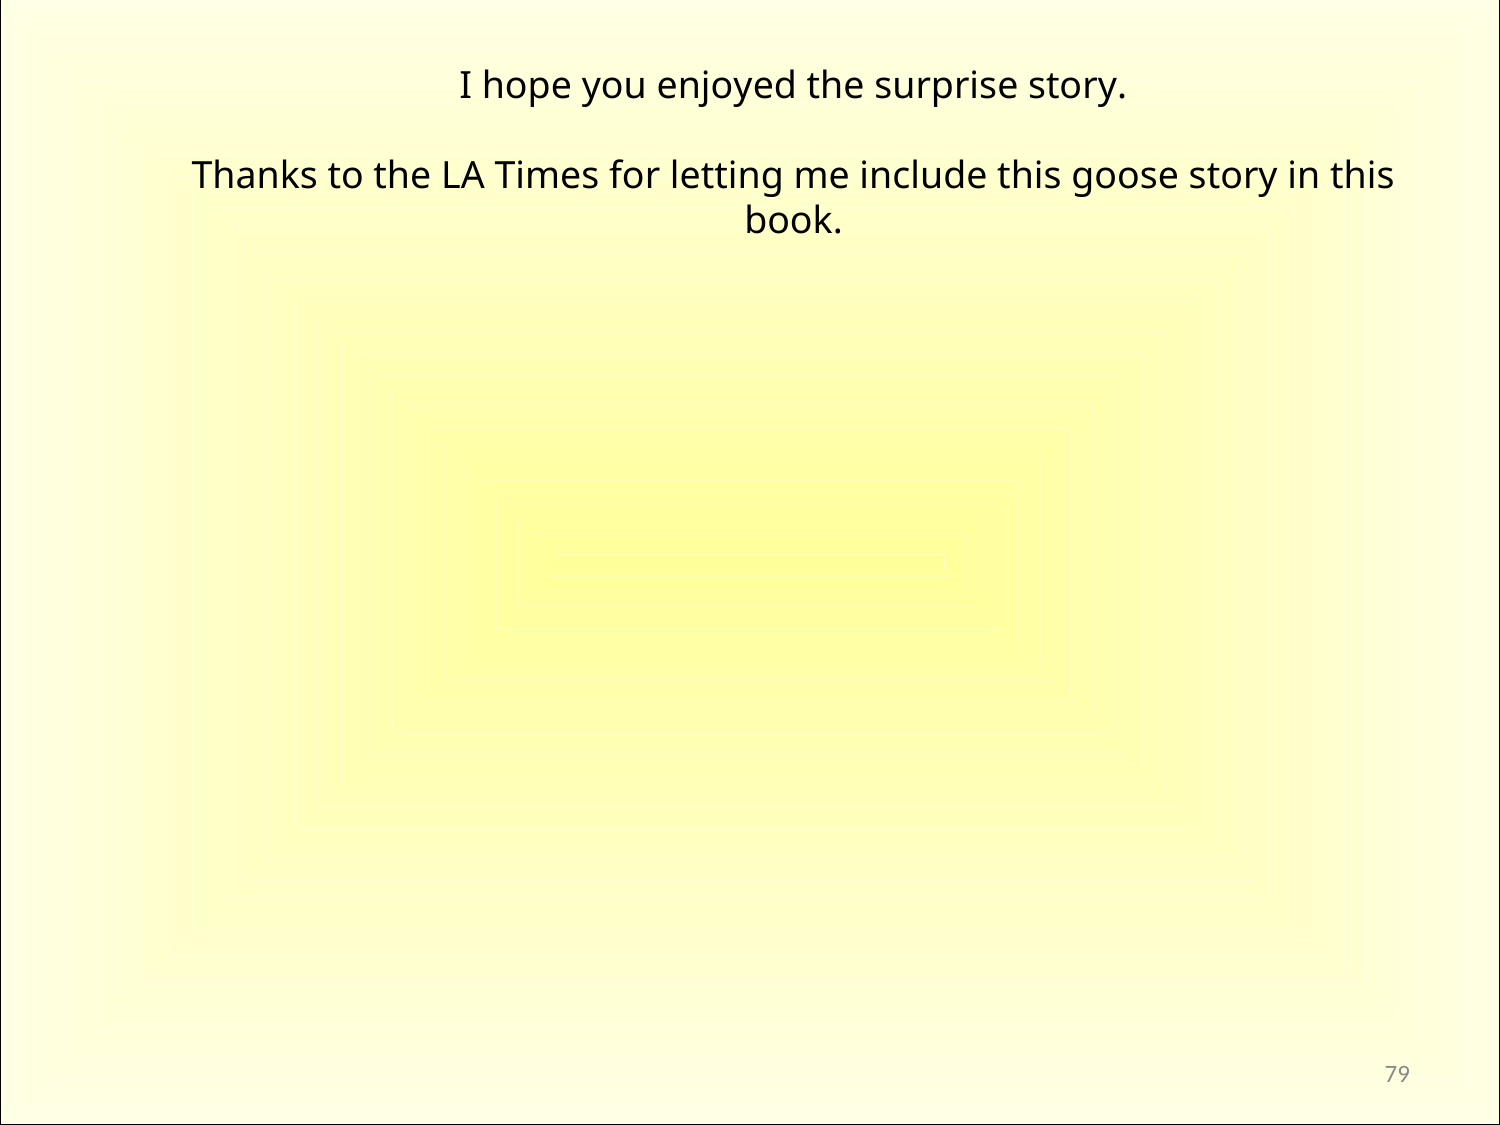

I hope you enjoyed the surprise story.
Thanks to the LA Times for letting me include this goose story in this book.